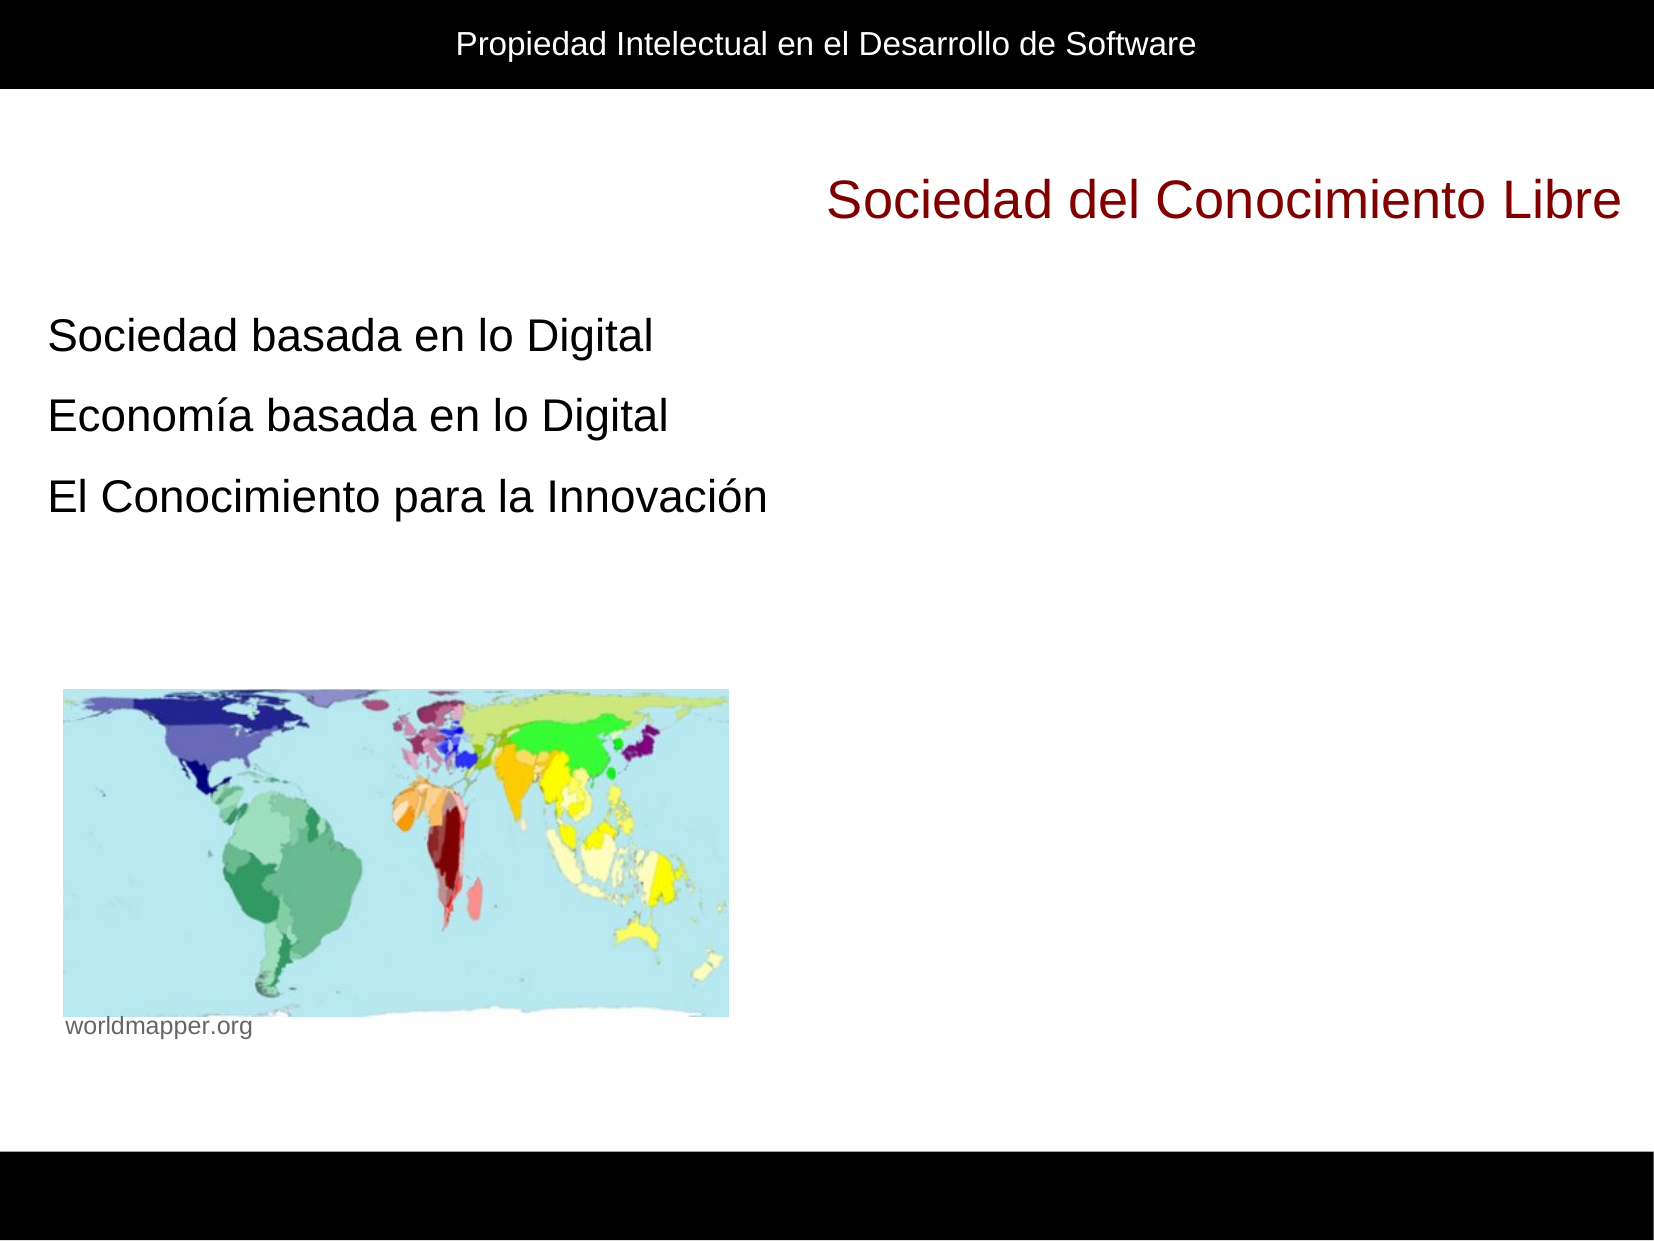

# Sociedad del Conocimiento Libre
Sociedad basada en lo Digital
Economía basada en lo Digital
El Conocimiento para la Innovación
worldmapper.org